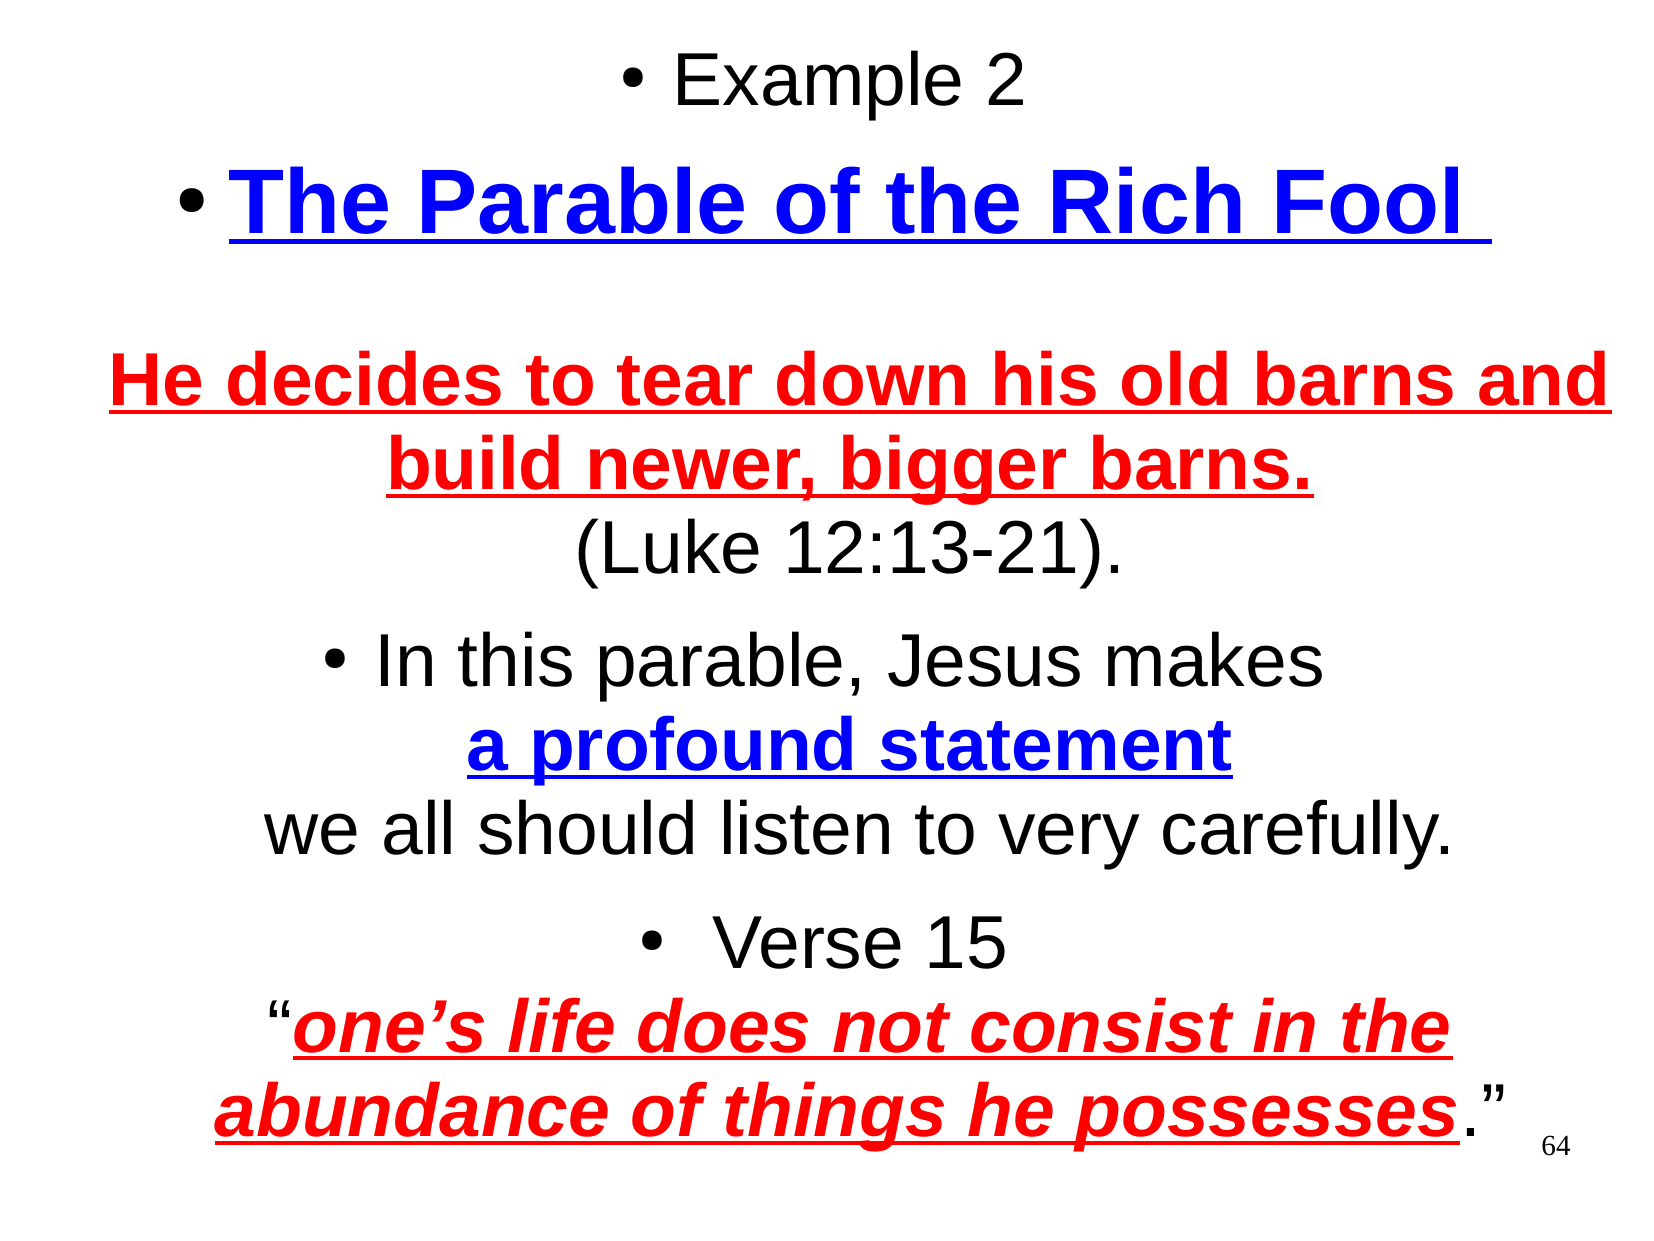

# Example 2
The Parable of the Rich Fool
He decides to tear down his old barns and build newer, bigger barns.
(Luke 12:13-21).
In this parable, Jesus makes
a profound statement
we all should listen to very carefully.
 Verse 15
“one’s life does not consist in the abundance of things he possesses.”
64